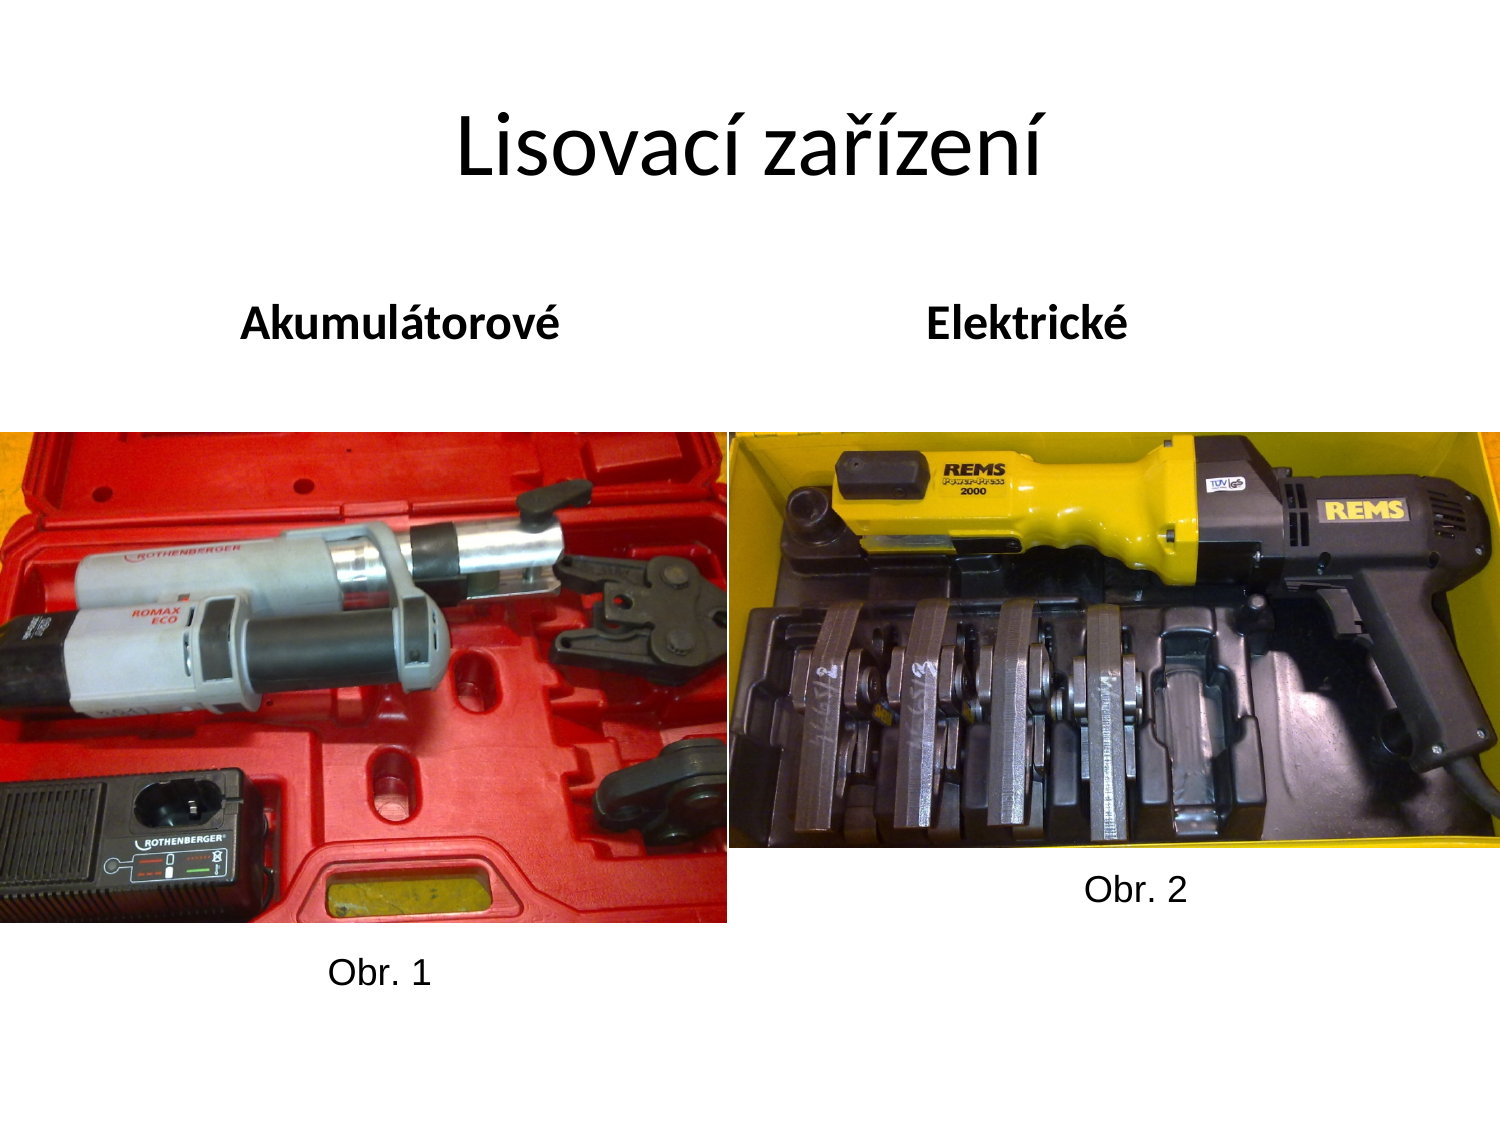

# Lisovací zařízení
	Akumulátorové
	Elektrické
Obr. 2
Obr. 1